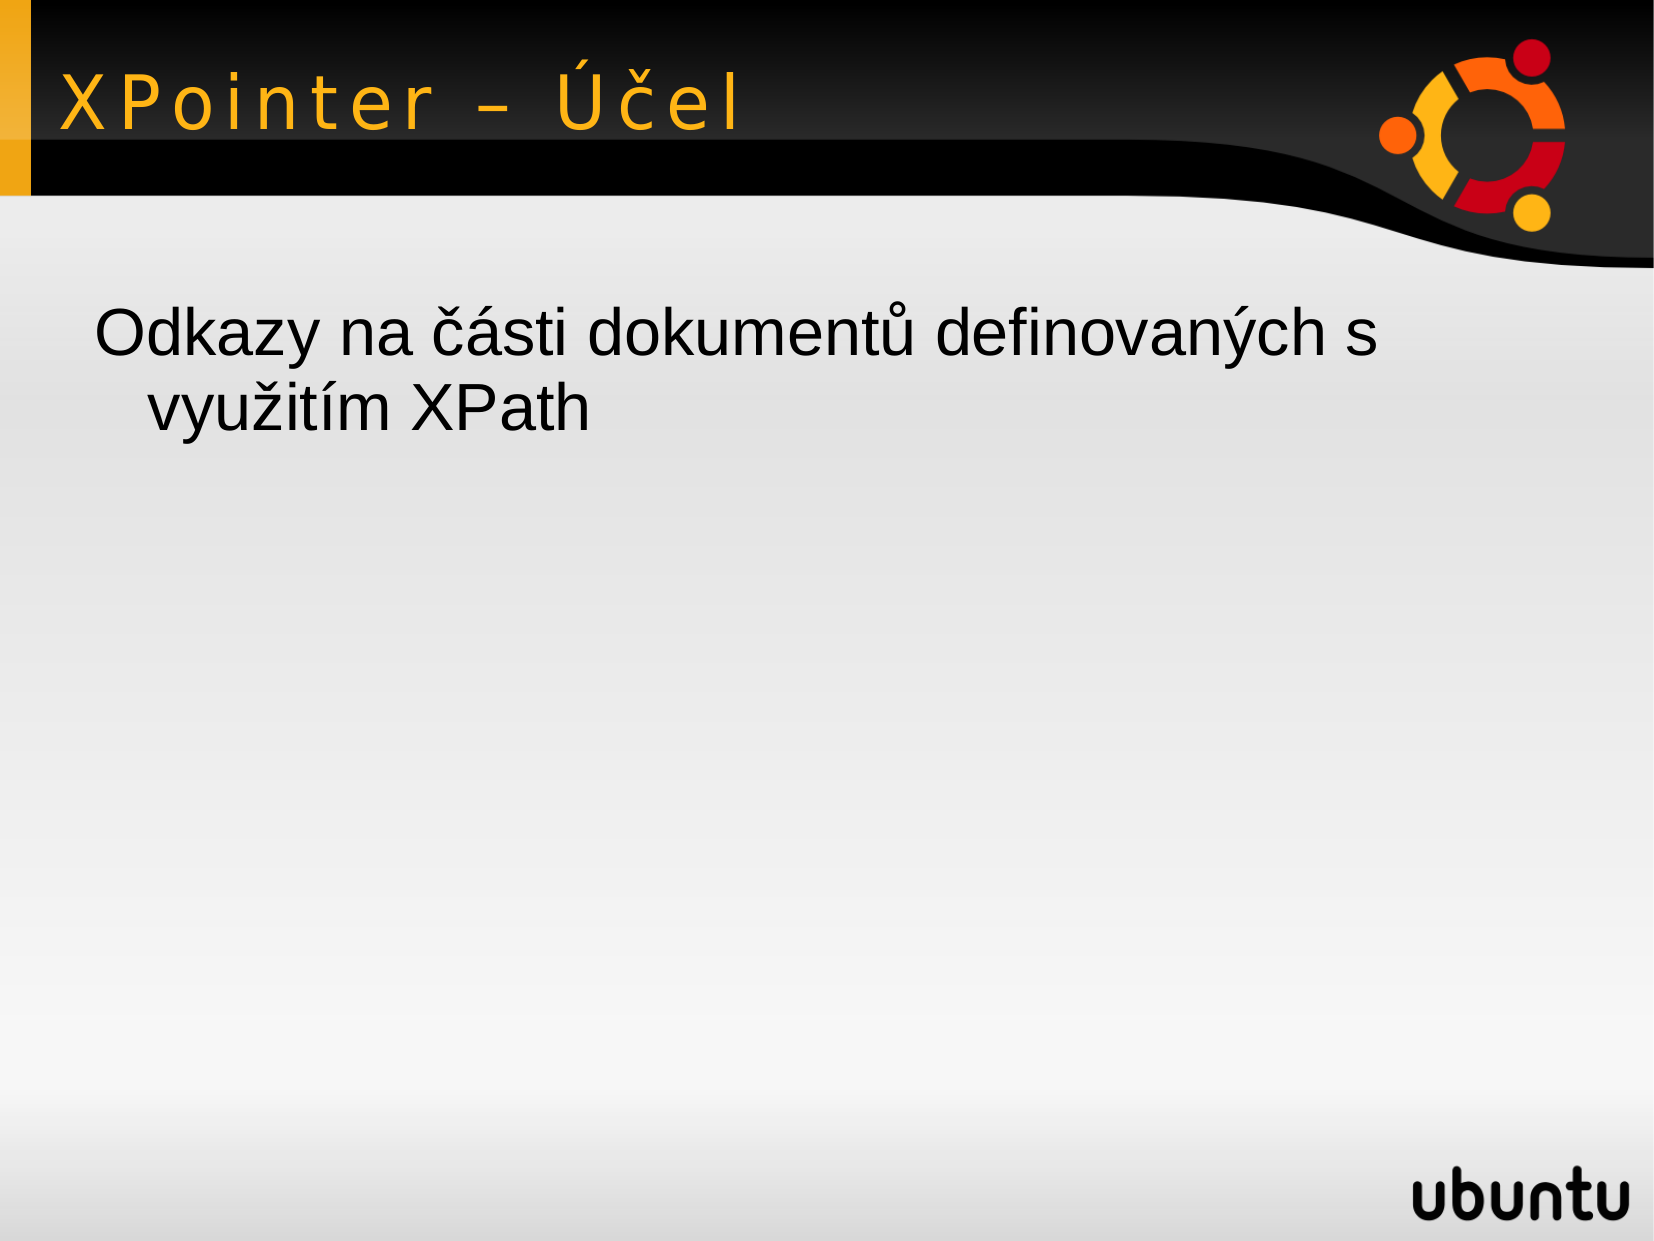

# XPointer – Účel
Odkazy na části dokumentů definovaných s využitím XPath